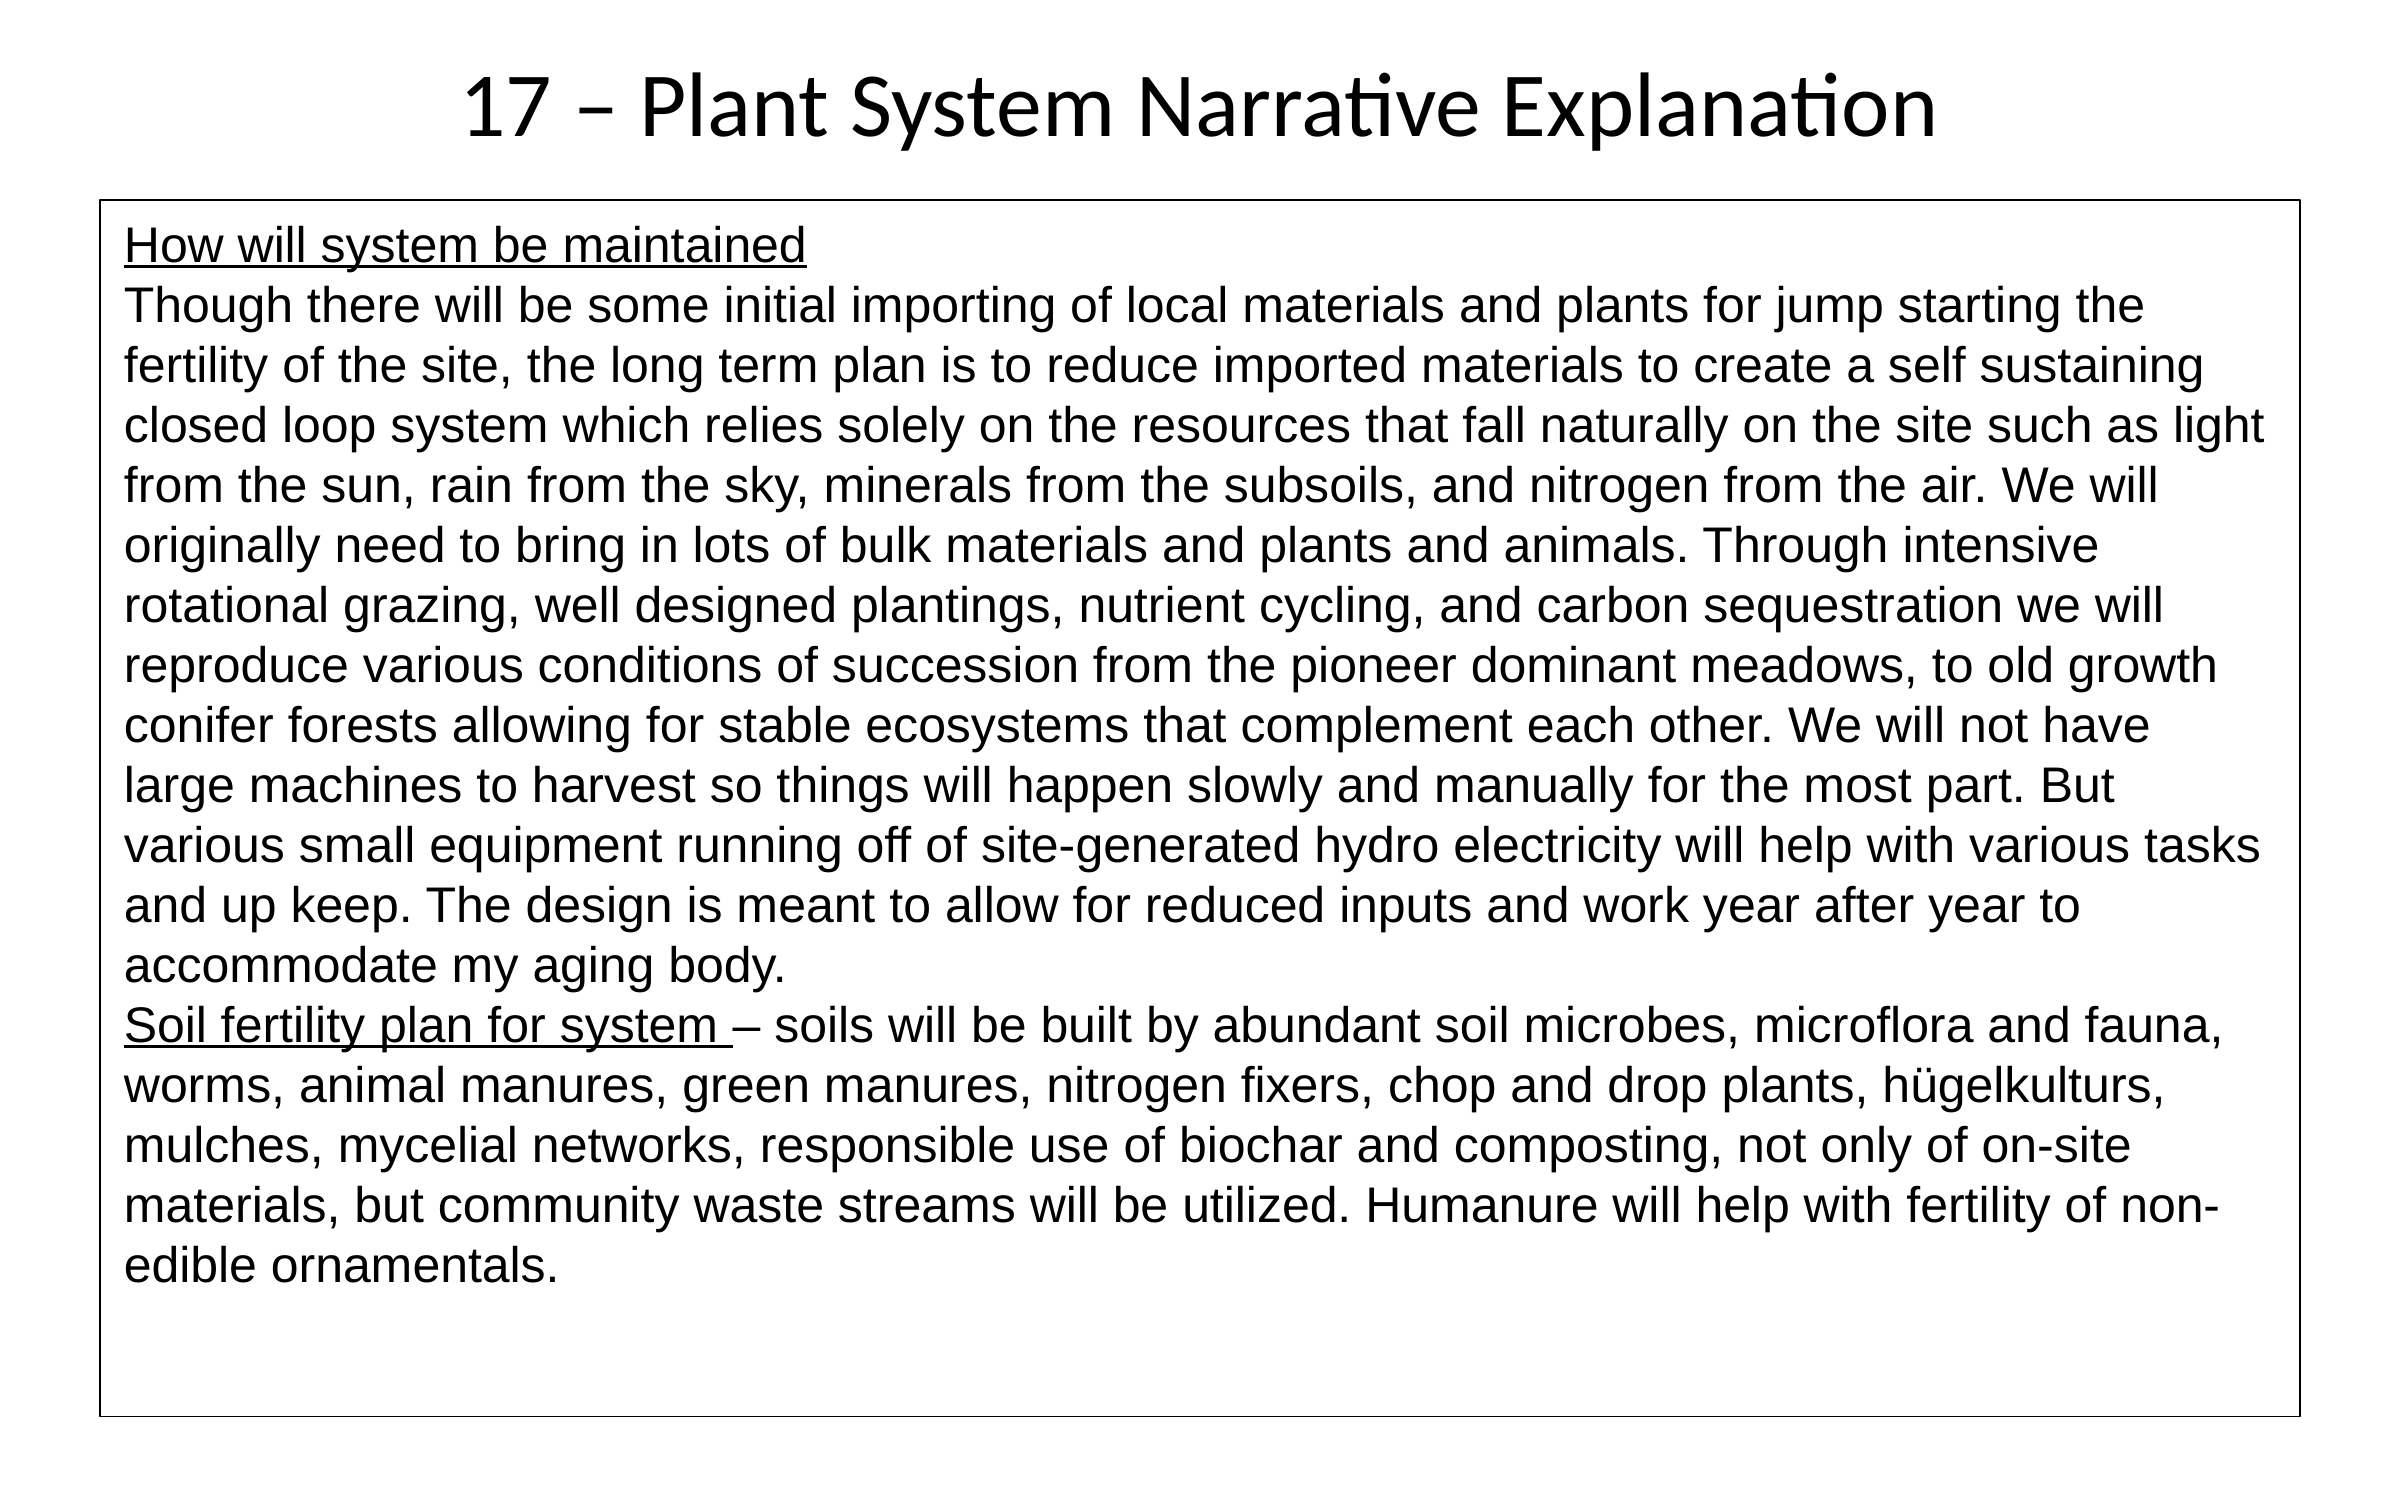

17 – Plant System Narrative Explanation
How will system be maintained
Though there will be some initial importing of local materials and plants for jump starting the fertility of the site, the long term plan is to reduce imported materials to create a self sustaining closed loop system which relies solely on the resources that fall naturally on the site such as light from the sun, rain from the sky, minerals from the subsoils, and nitrogen from the air. We will originally need to bring in lots of bulk materials and plants and animals. Through intensive rotational grazing, well designed plantings, nutrient cycling, and carbon sequestration we will reproduce various conditions of succession from the pioneer dominant meadows, to old growth conifer forests allowing for stable ecosystems that complement each other. We will not have large machines to harvest so things will happen slowly and manually for the most part. But various small equipment running off of site-generated hydro electricity will help with various tasks and up keep. The design is meant to allow for reduced inputs and work year after year to accommodate my aging body.
Soil fertility plan for system – soils will be built by abundant soil microbes, microflora and fauna, worms, animal manures, green manures, nitrogen fixers, chop and drop plants, hügelkulturs, mulches, mycelial networks, responsible use of biochar and composting, not only of on-site materials, but community waste streams will be utilized. Humanure will help with fertility of non-edible ornamentals.